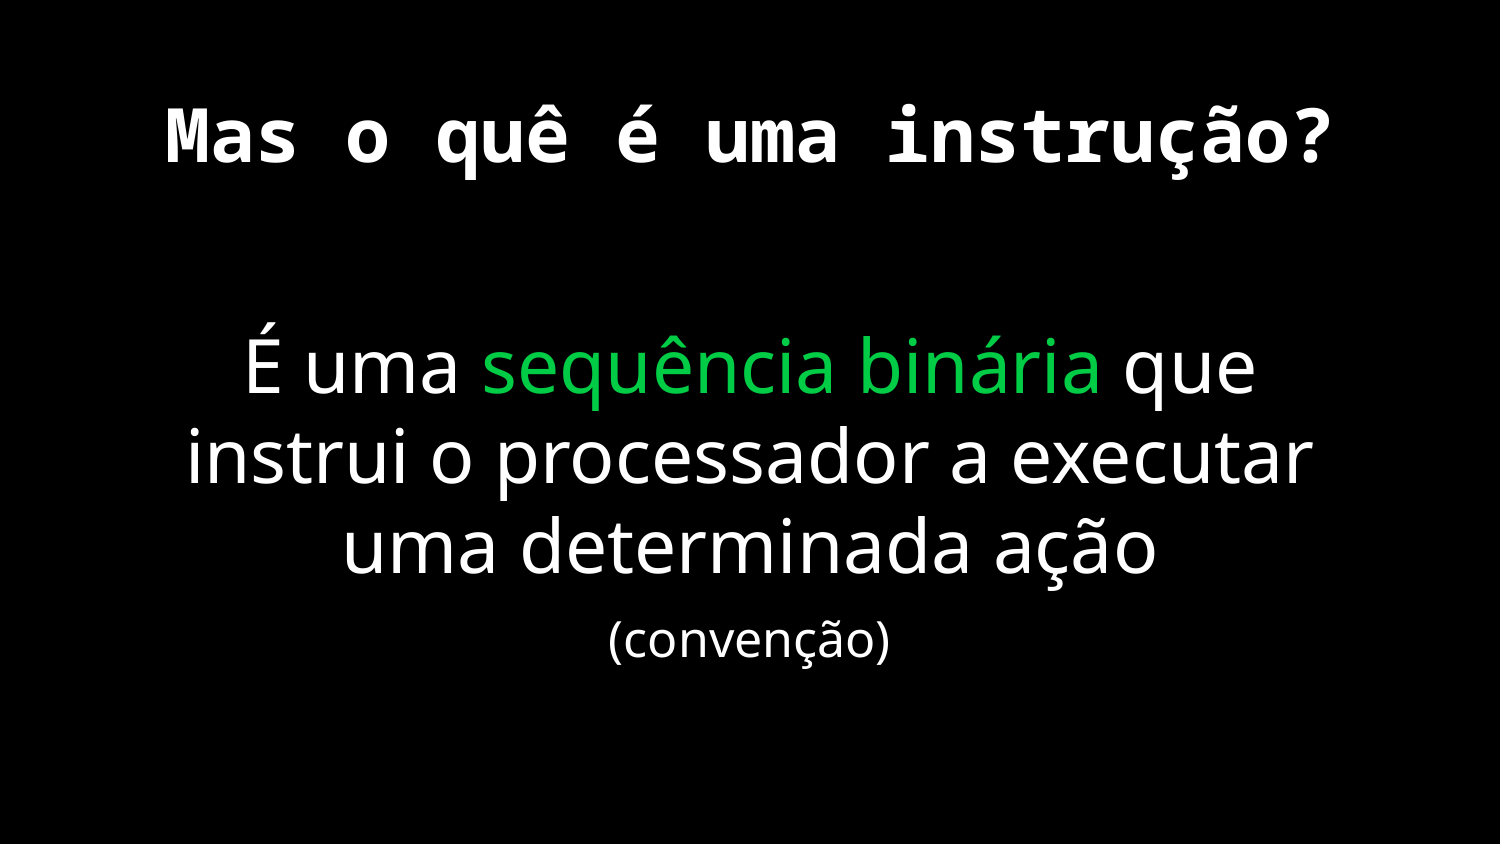

# Mas o quê é uma instrução?
É uma sequência binária que instrui o processador a executar uma determinada ação
(convenção)